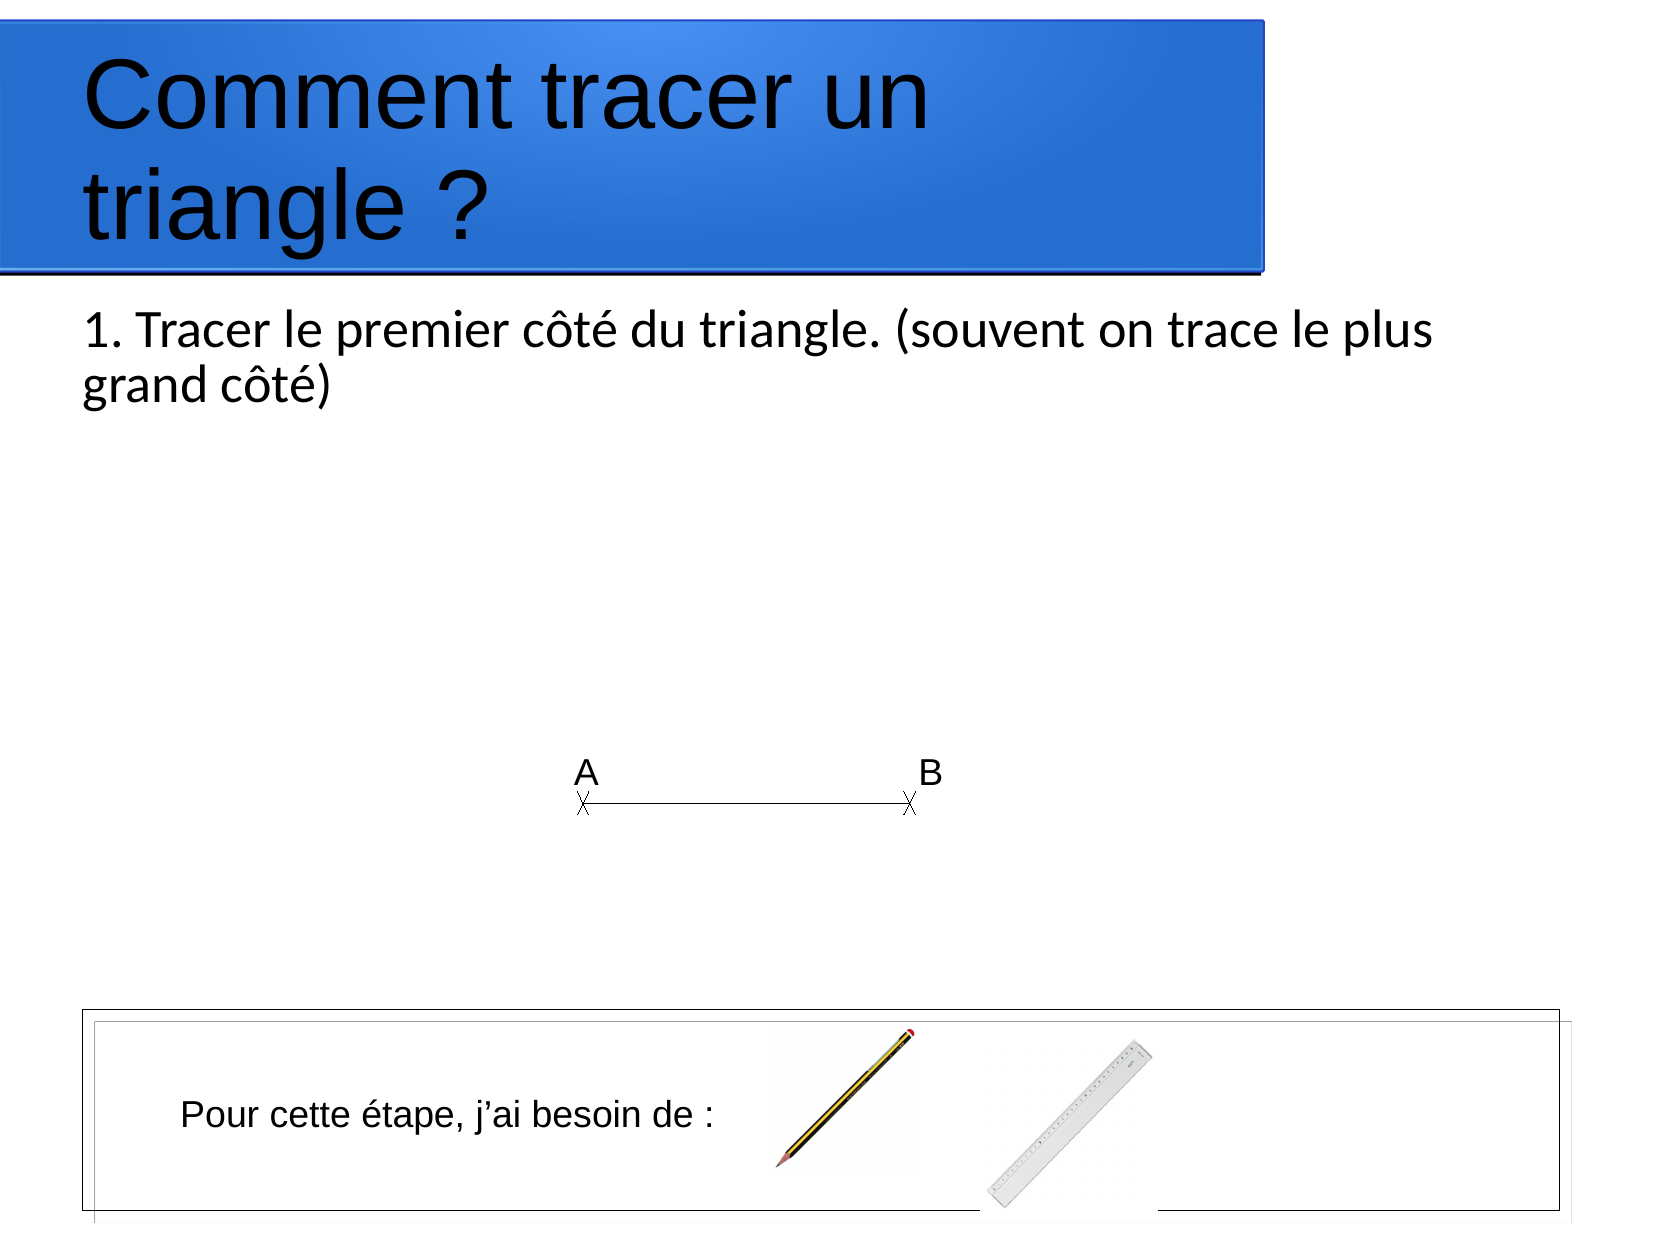

# Comment tracer un triangle ?
1. Tracer le premier côté du triangle. (souvent on trace le plus grand côté)
A
B
Pour cette étape, j’ai besoin de :